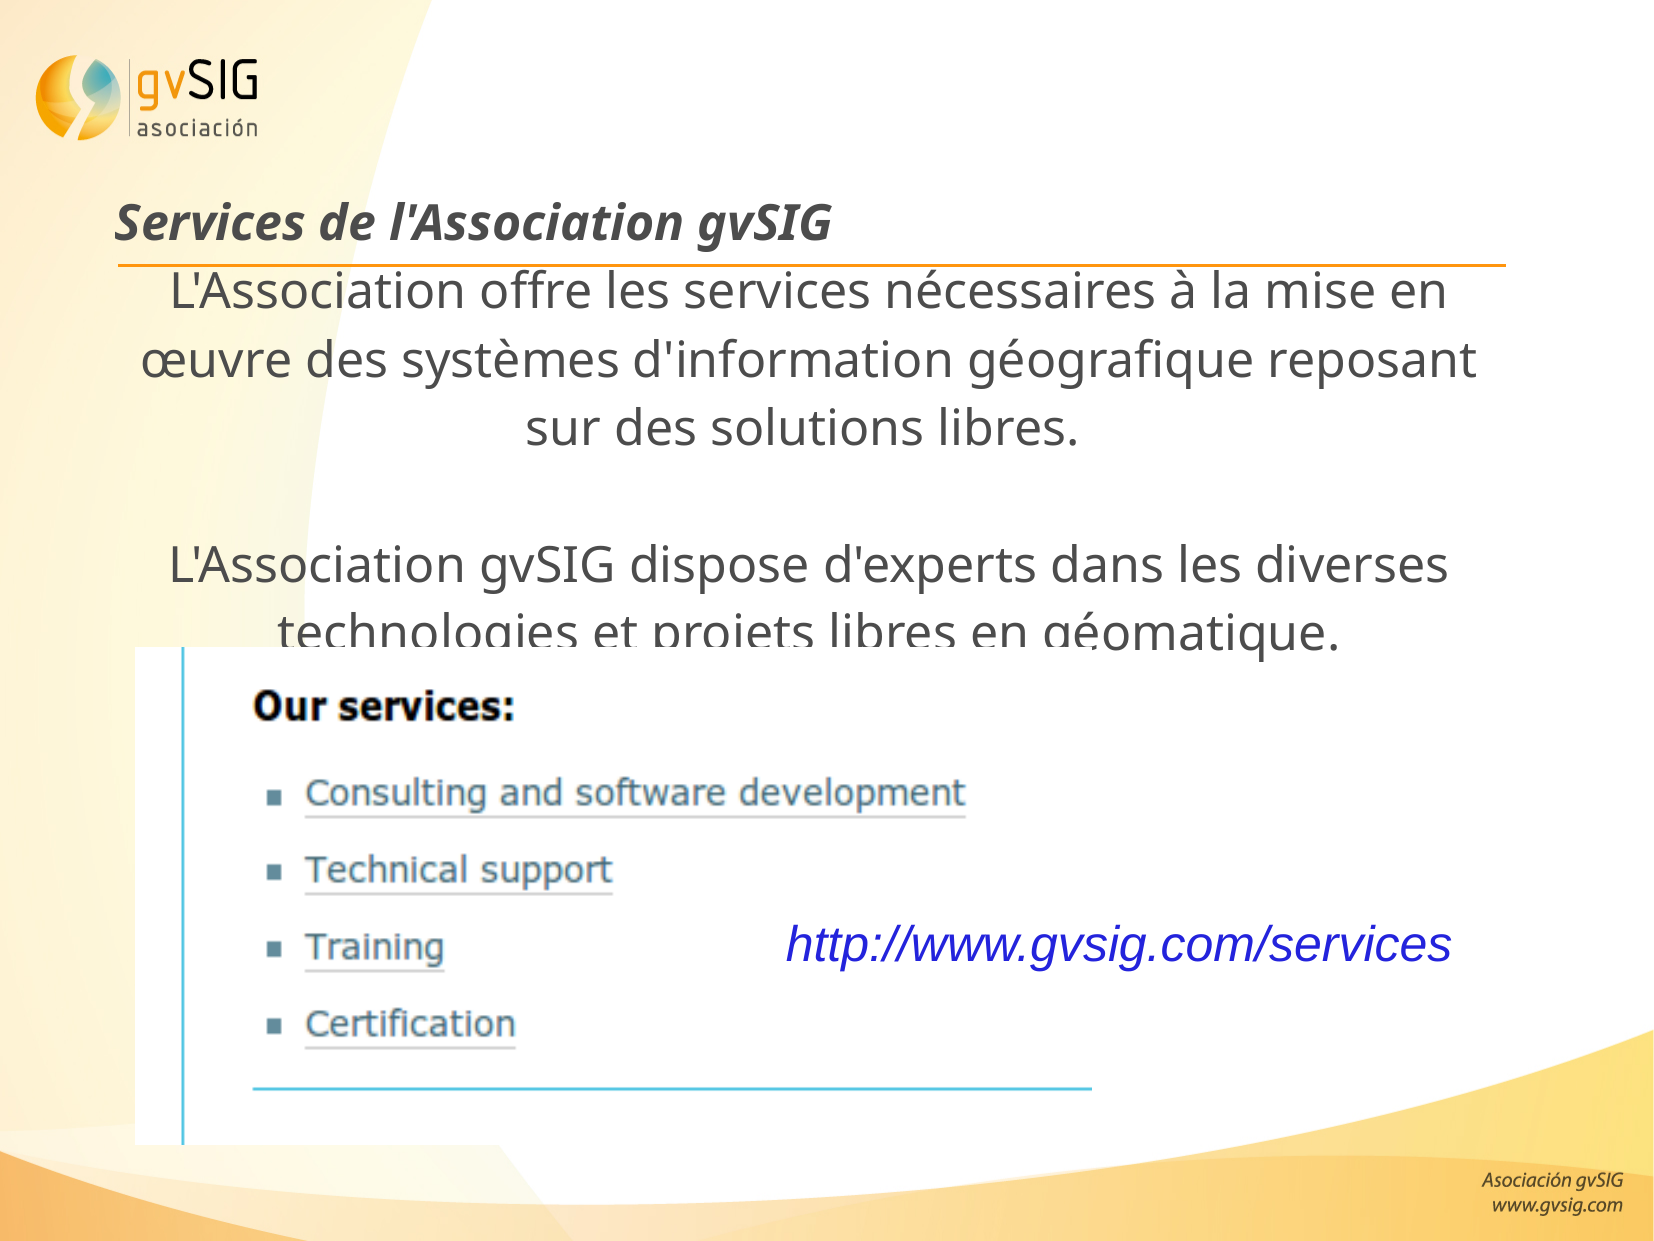

Services de l'Association gvSIG
L'Association offre les services nécessaires à la mise en œuvre des systèmes d'information géografique reposant sur des solutions libres.
L'Association gvSIG dispose d'experts dans les diverses technologies et projets libres en géomatique.
http://www.gvsig.com/services